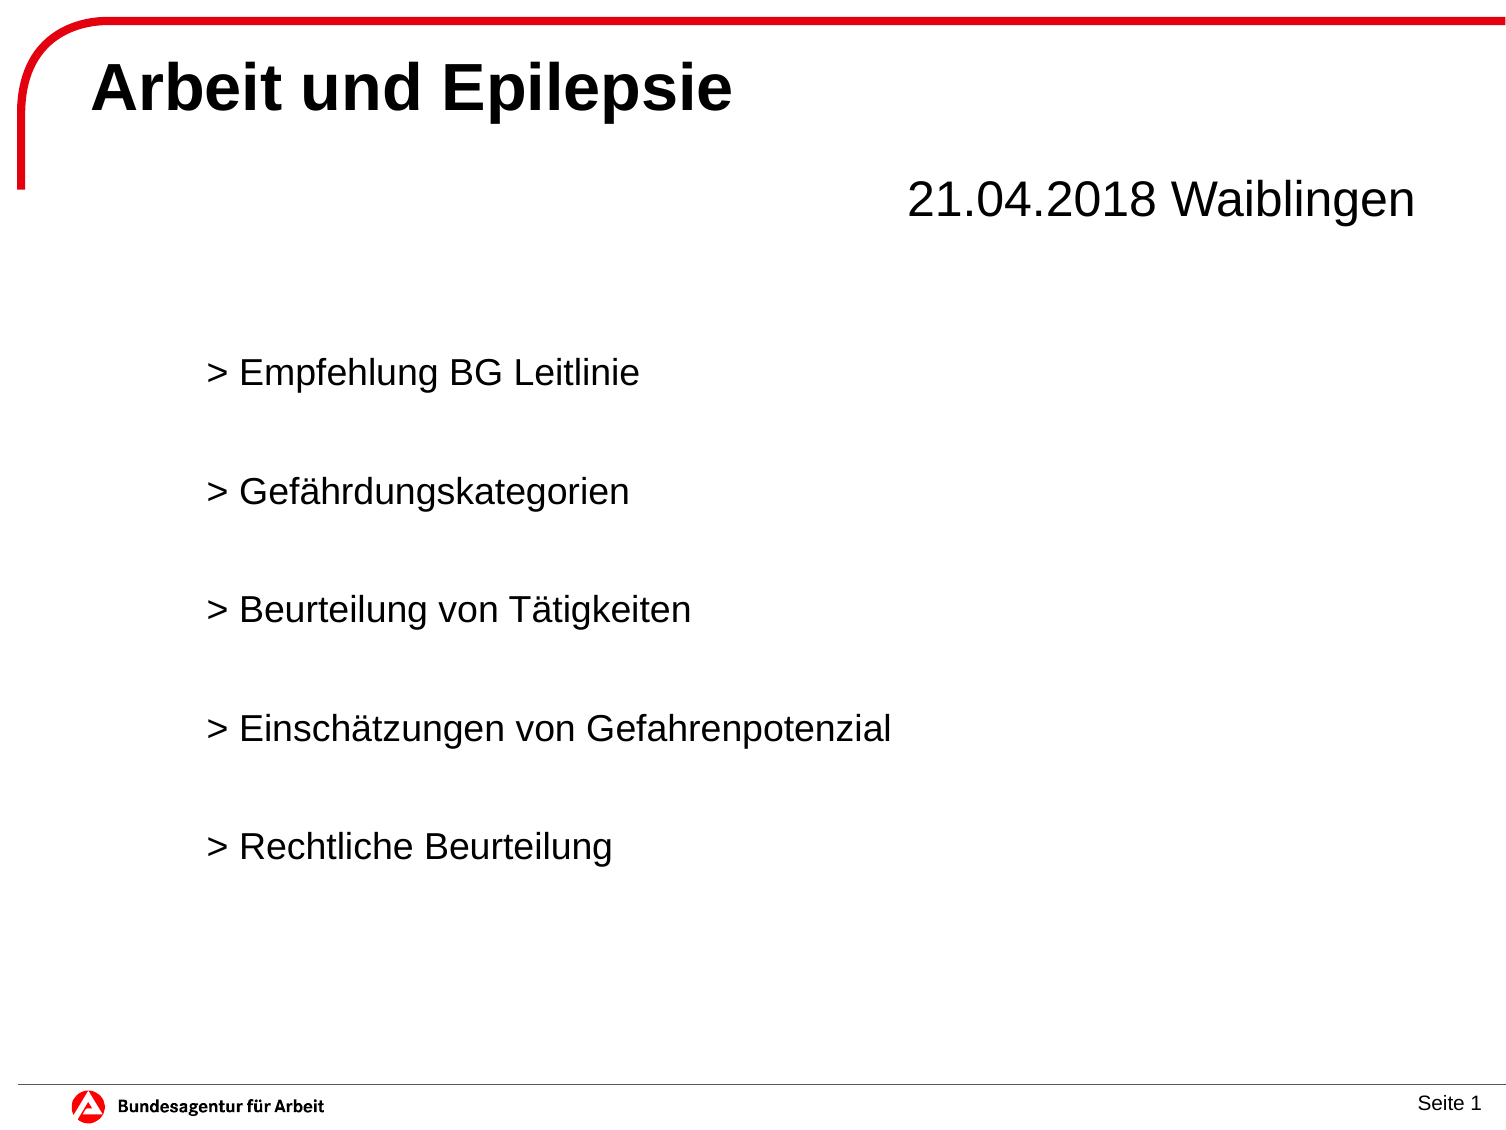

# Arbeit und Epilepsie
 21.04.2018 Waiblingen
> Empfehlung BG Leitlinie
> Gefährdungskategorien
> Beurteilung von Tätigkeiten
> Einschätzungen von Gefahrenpotenzial
> Rechtliche Beurteilung